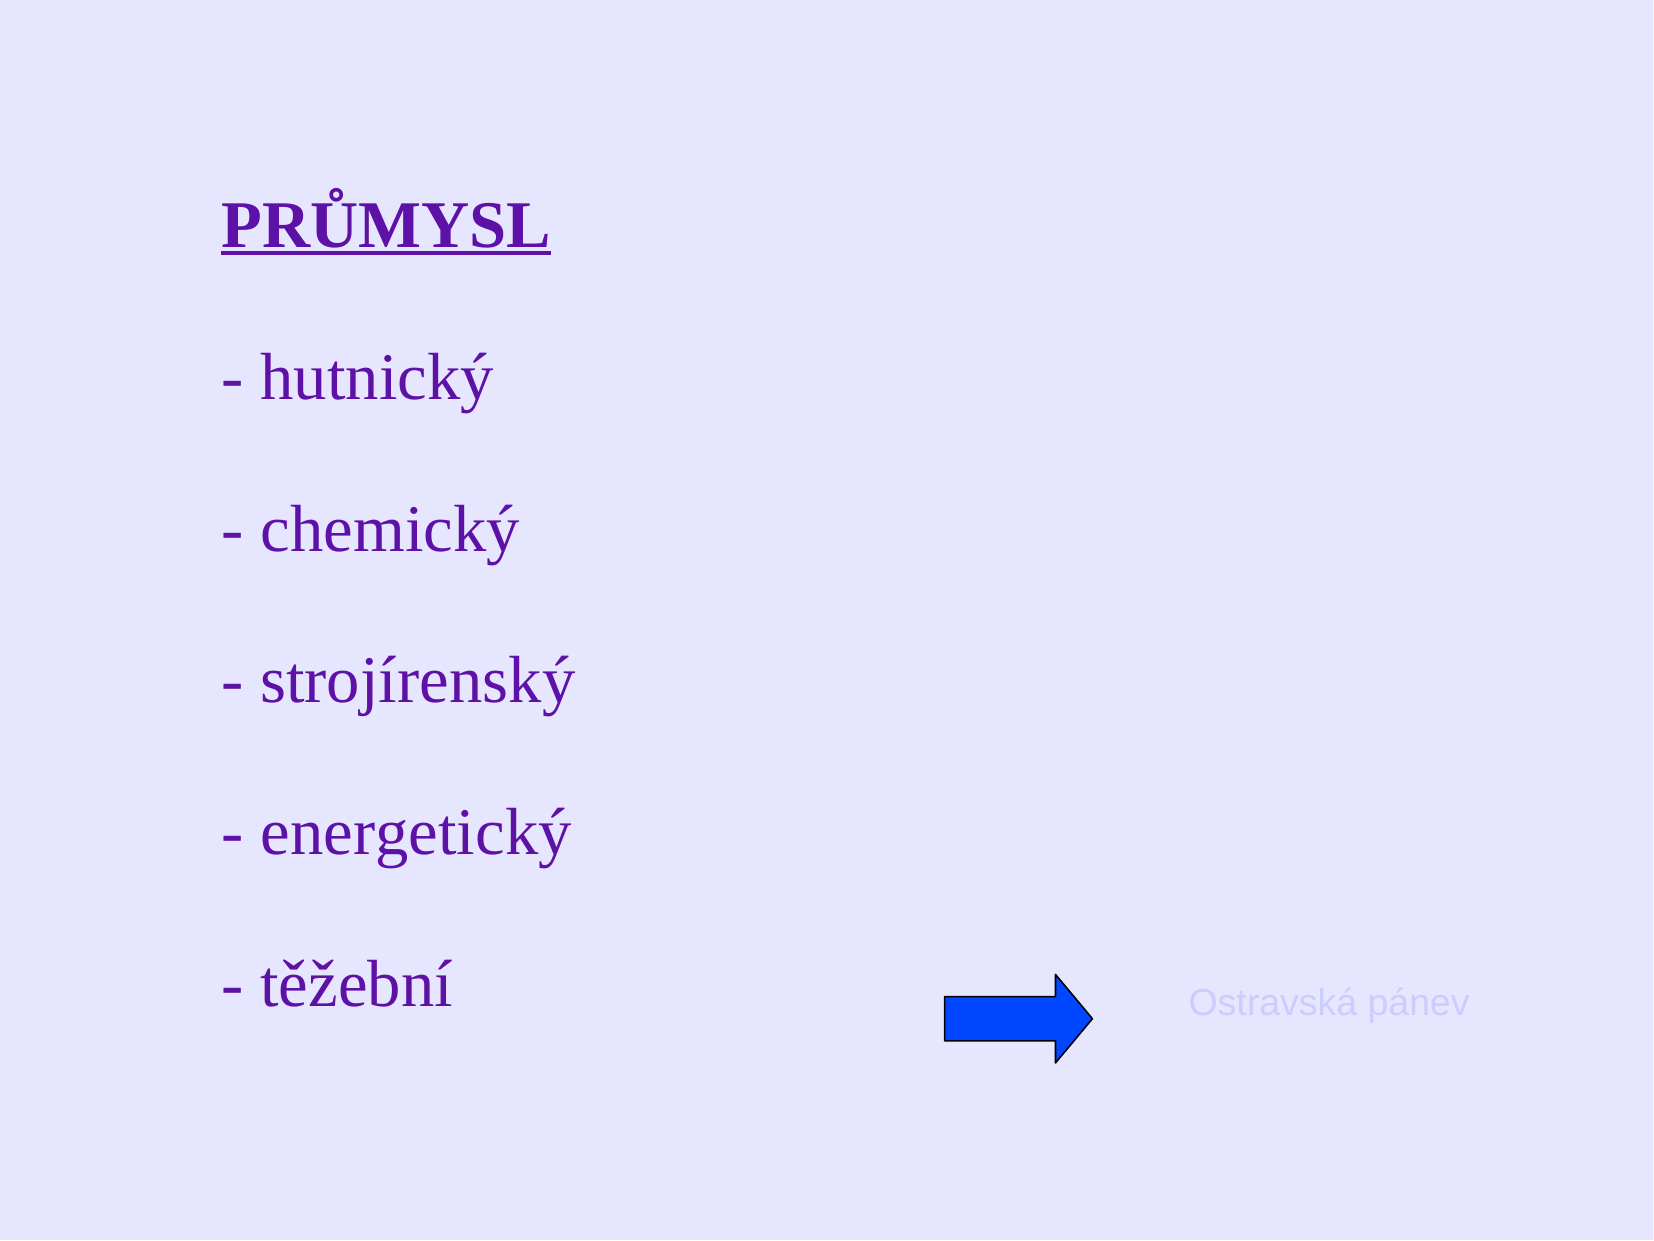

PRŮMYSL
- hutnický
- chemický
- strojírenský
- energetický
- těžební
Ostravská pánev